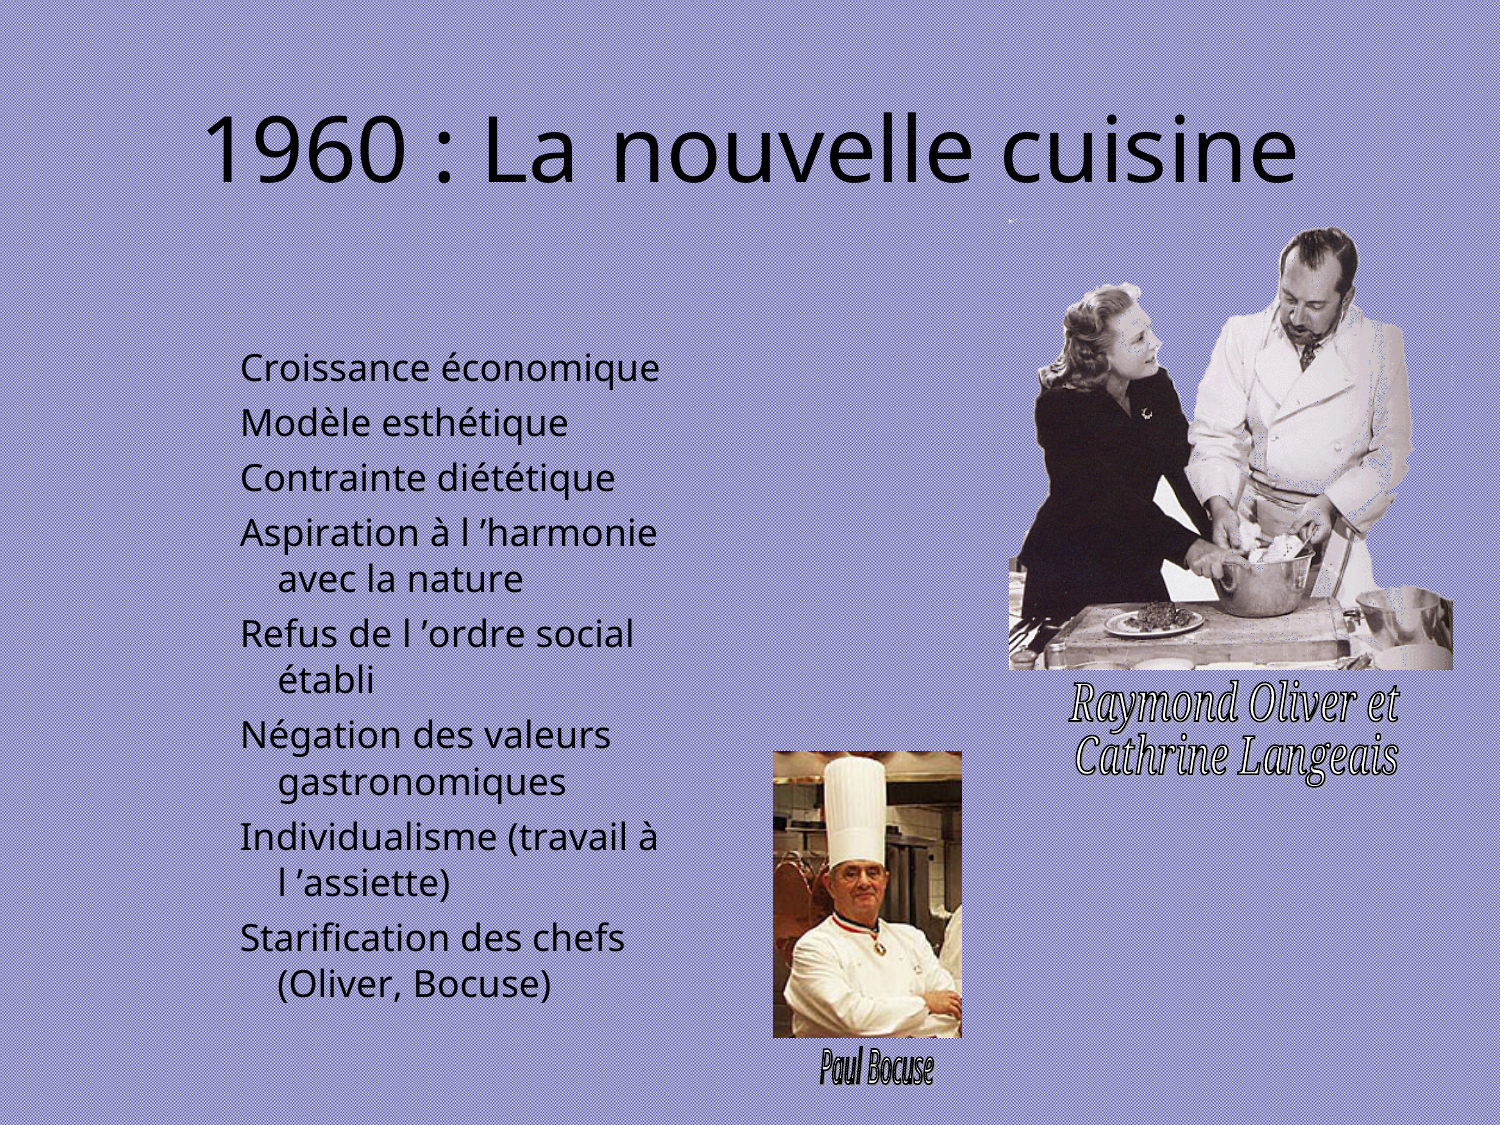

# 1960 : La nouvelle cuisine
Croissance économique
Modèle esthétique
Contrainte diététique
Aspiration à l ’harmonie avec la nature
Refus de l ’ordre social établi
Négation des valeurs gastronomiques
Individualisme (travail à l ’assiette)
Starification des chefs (Oliver, Bocuse)
Raymond Oliver et
Cathrine Langeais
Paul Bocuse